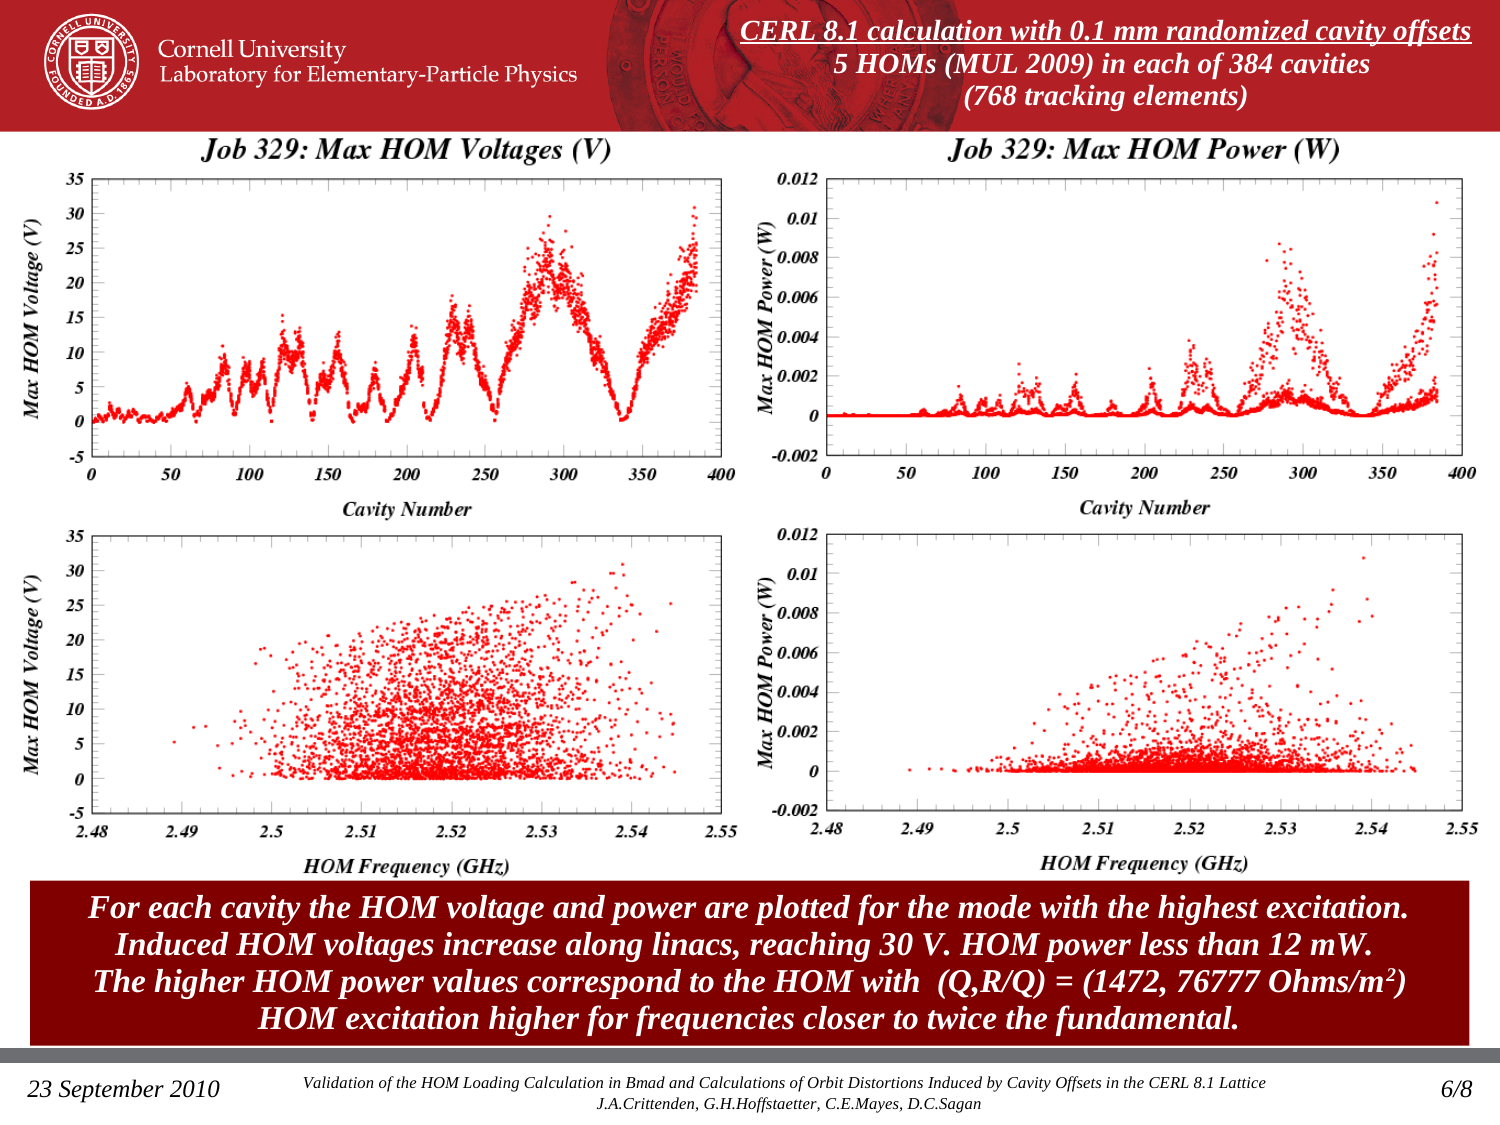

CERL 8.1 calculation with 0.1 mm randomized cavity offsets
5 HOMs (MUL 2009) in each of 384 cavities
(768 tracking elements)
For each cavity the HOM voltage and power are plotted for the mode with the highest excitation.
Induced HOM voltages increase along linacs, reaching 30 V. HOM power less than 12 mW.
The higher HOM power values correspond to the HOM with (Q,R/Q) = (1472, 76777 Ohms/m2)
HOM excitation higher for frequencies closer to twice the fundamental.